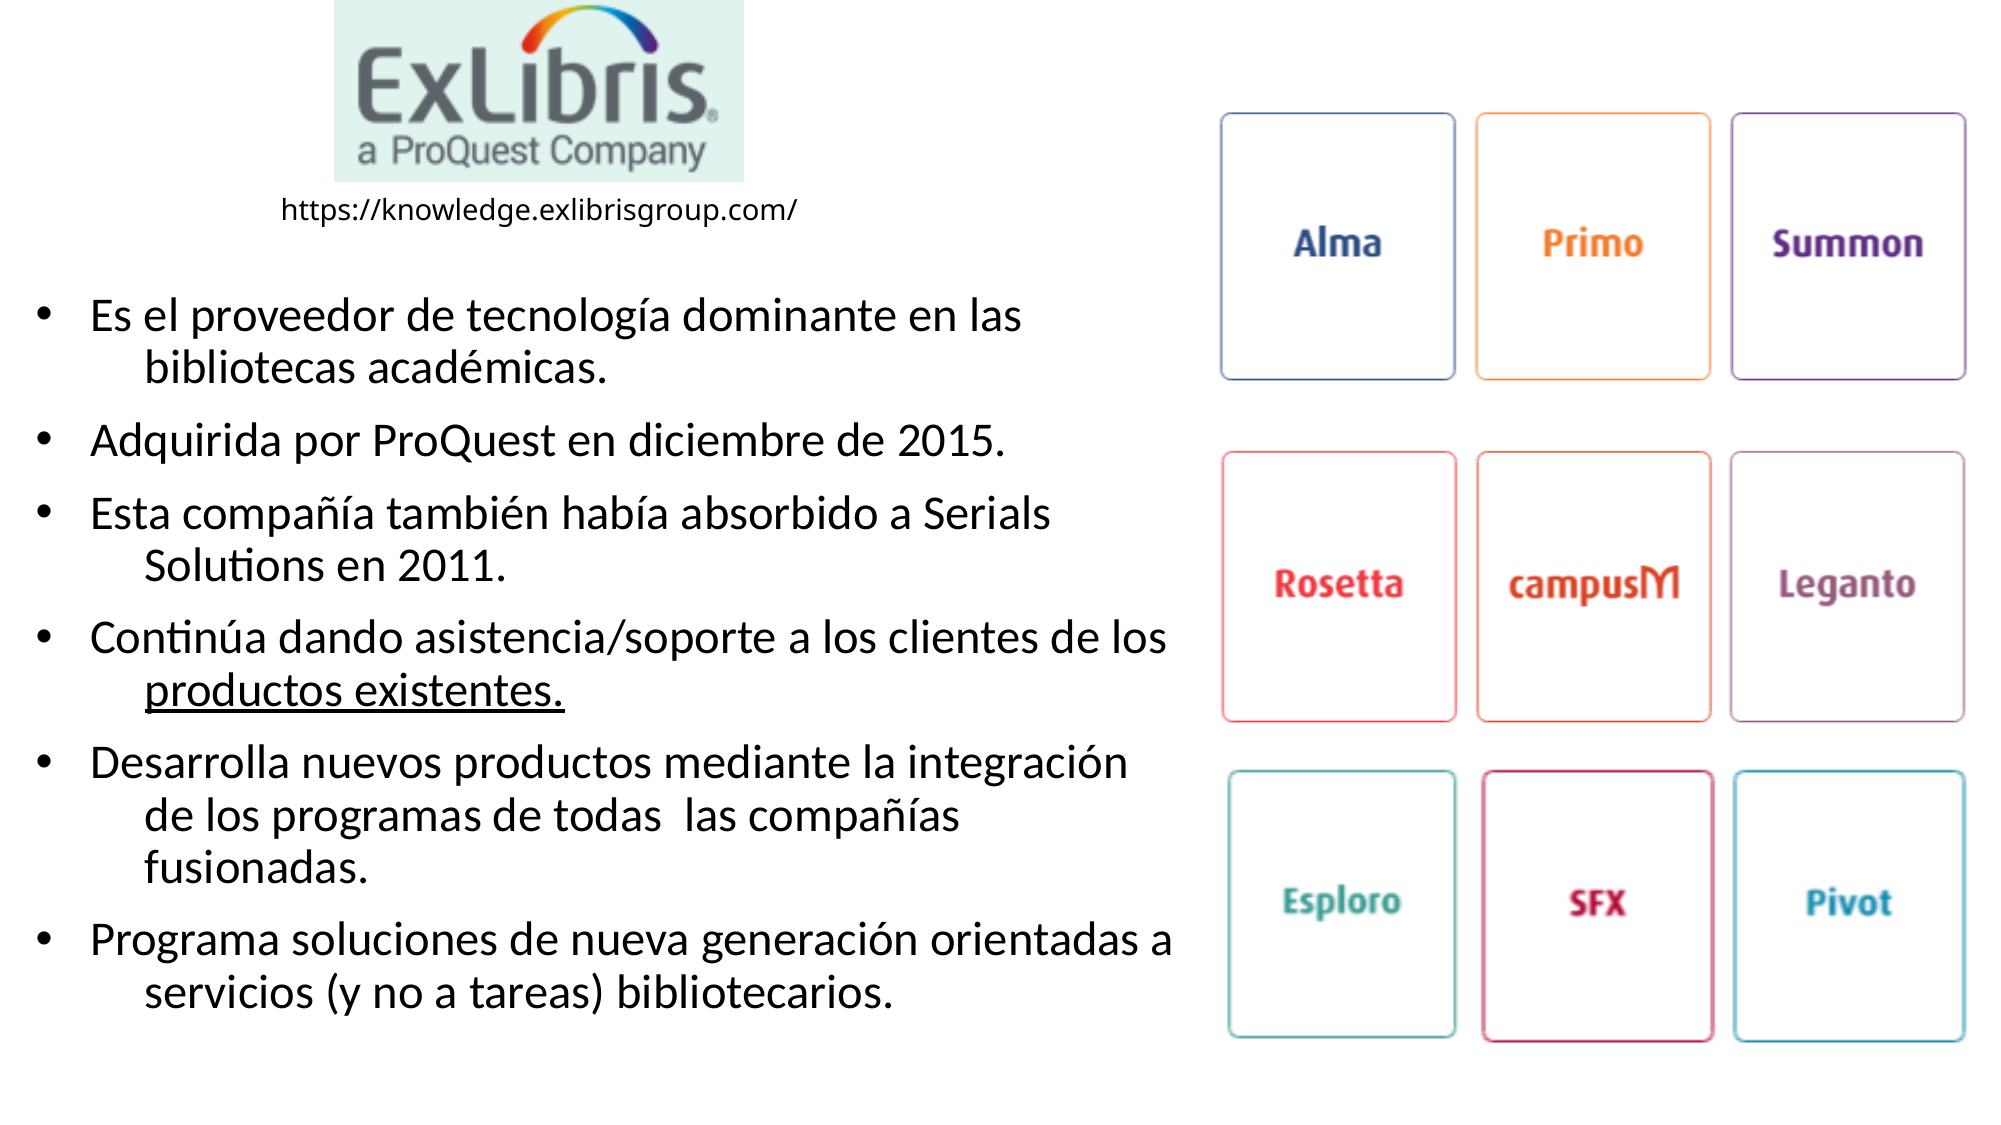

# https://knowledge.exlibrisgroup.com/
Es el proveedor de tecnología dominante en las bibliotecas académicas.
Adquirida por ProQuest en diciembre de 2015.
Esta compañía también había absorbido a Serials Solutions en 2011.
Continúa dando asistencia/soporte a los clientes de los productos existentes.
Desarrolla nuevos productos mediante la integración de los programas de todas las compañías fusionadas.
Programa soluciones de nueva generación orientadas a servicios (y no a tareas) bibliotecarios.